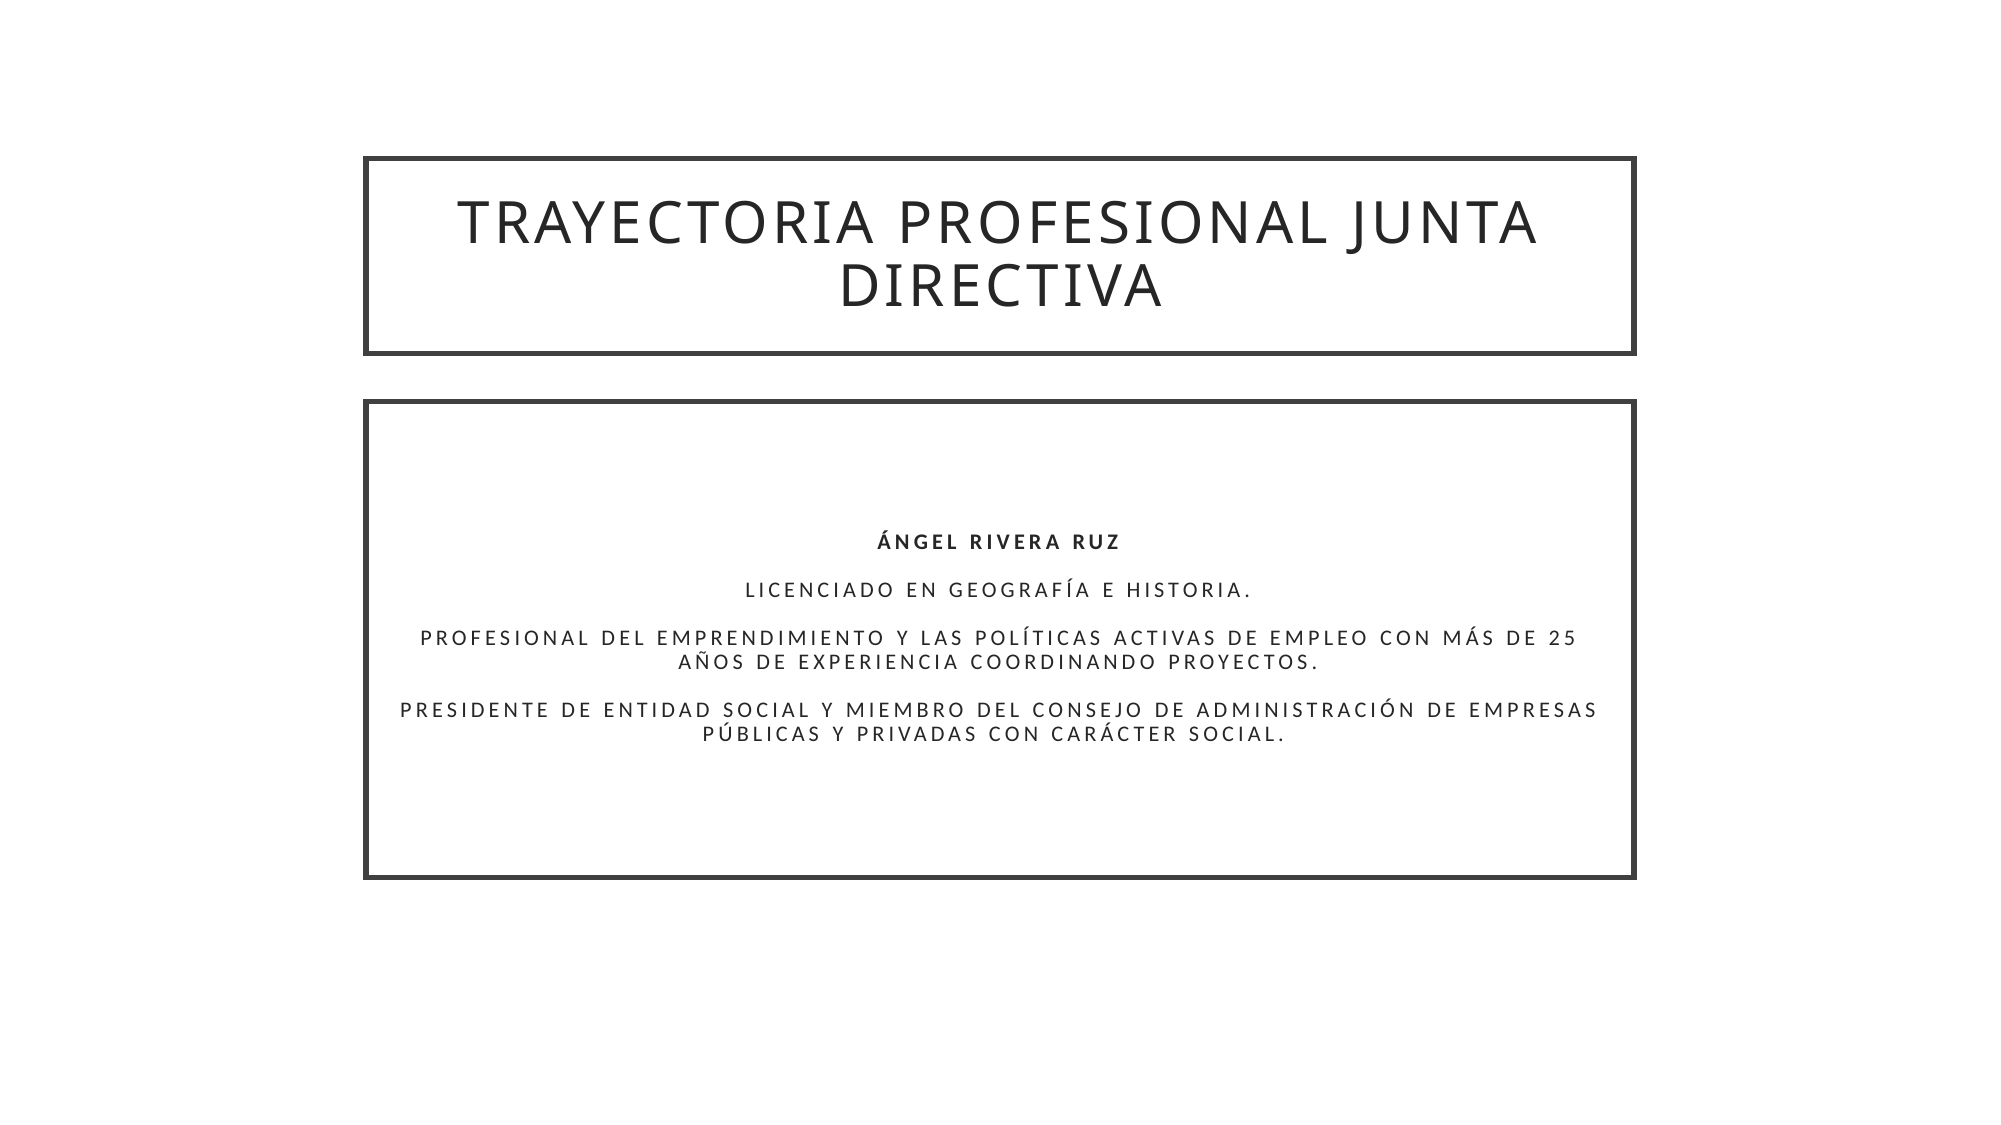

# Trayectoria profesional junta directiva
Ángel Rivera Ruz
 
Licenciado en Geografía e Historia.
 
Profesional del emprendimiento y las políticas activas de empleo con más de 25 años de experiencia coordinando proyectos.
Presidente de entidad social y miembro del consejo de administración de empresas públicas y privadas con carácter social.